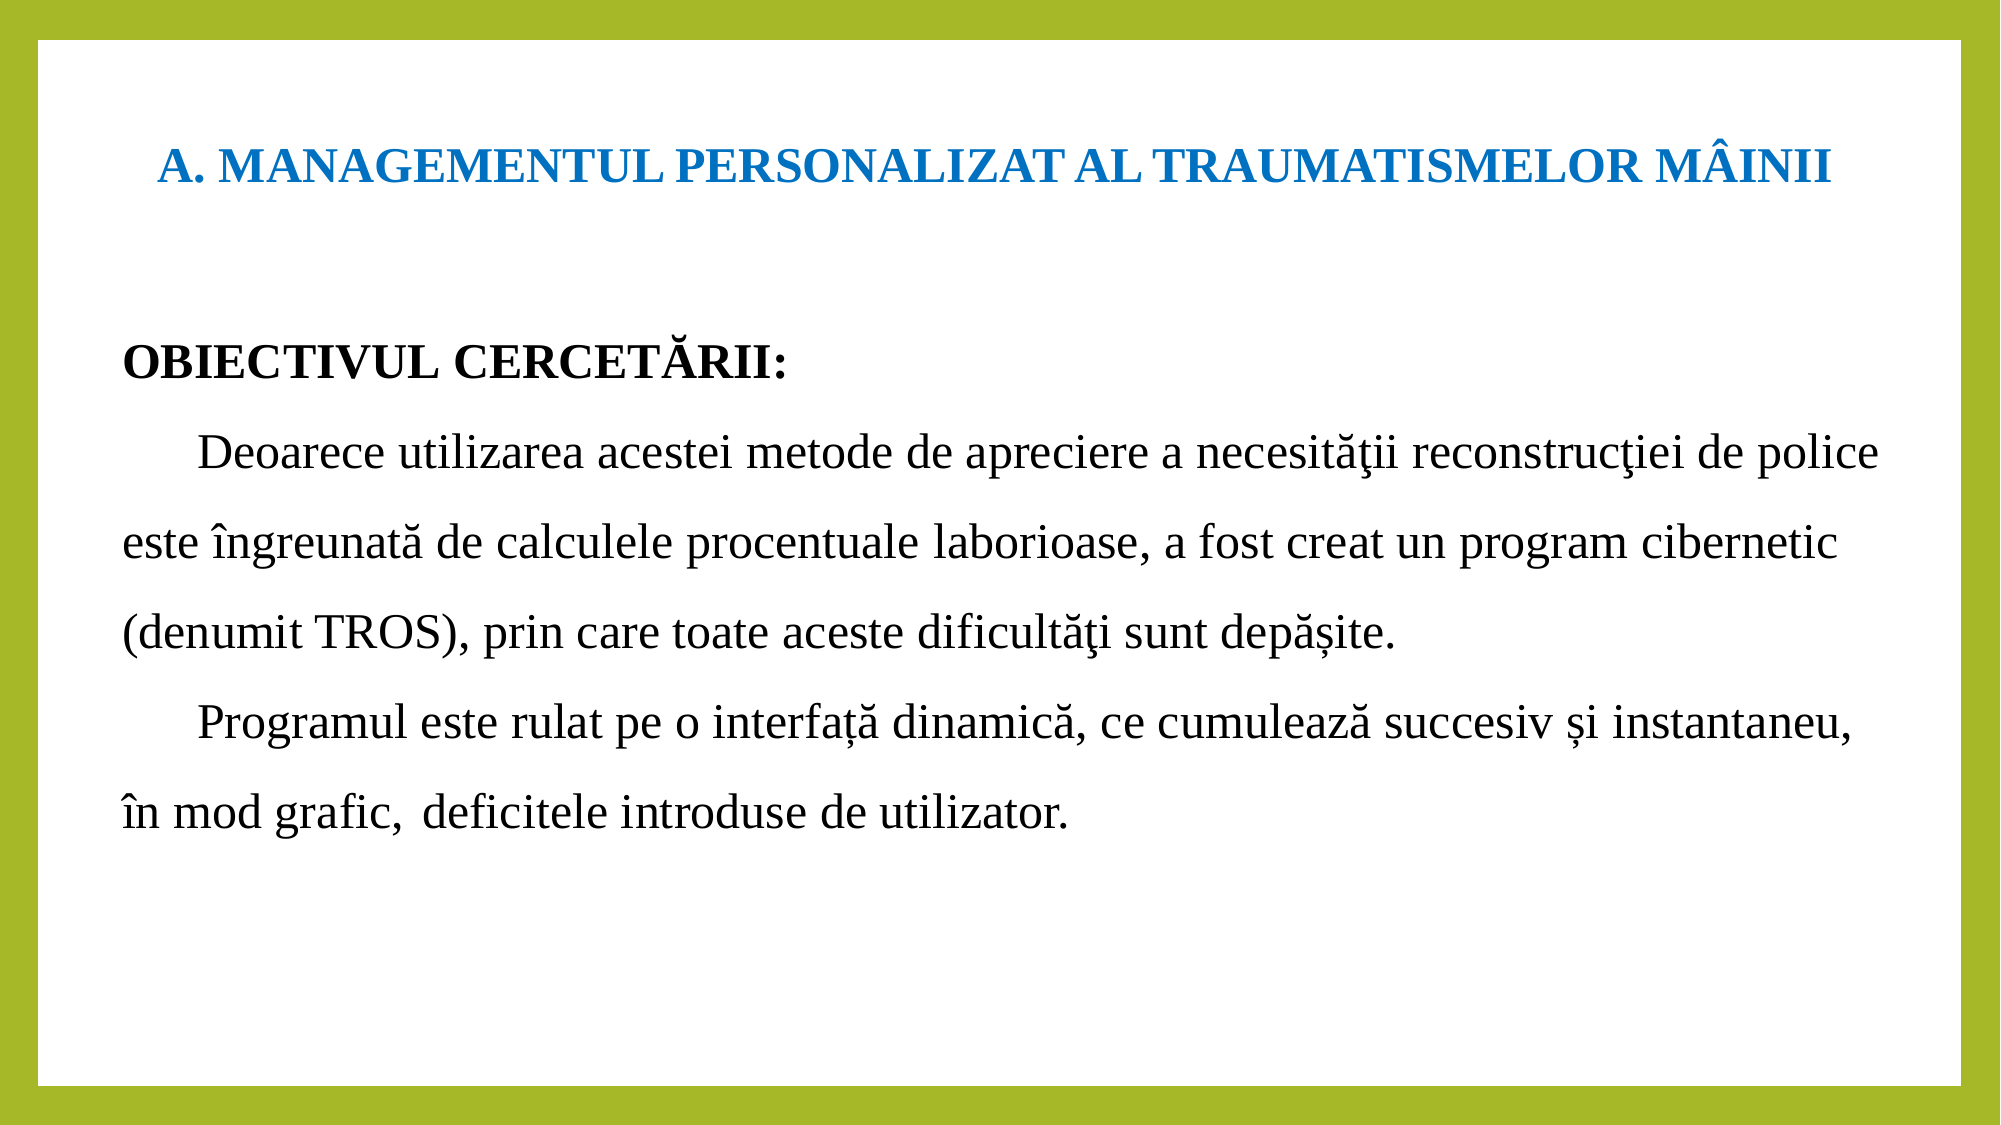

# A. MANAGEMENTUL PERSONALIZAT AL TRAUMATISMELOR MÂINII
OBIECTIVUL CERCETĂRII:
Deoarece utilizarea acestei metode de apreciere a necesităţii reconstrucţiei de police este îngreunată de calculele procentuale laborioase, a fost creat un program cibernetic (denumit TROS), prin care toate aceste dificultăţi sunt depășite.
Programul este rulat pe o interfață dinamică, ce cumulează succesiv și instantaneu, în mod grafic,	deficitele introduse de utilizator.